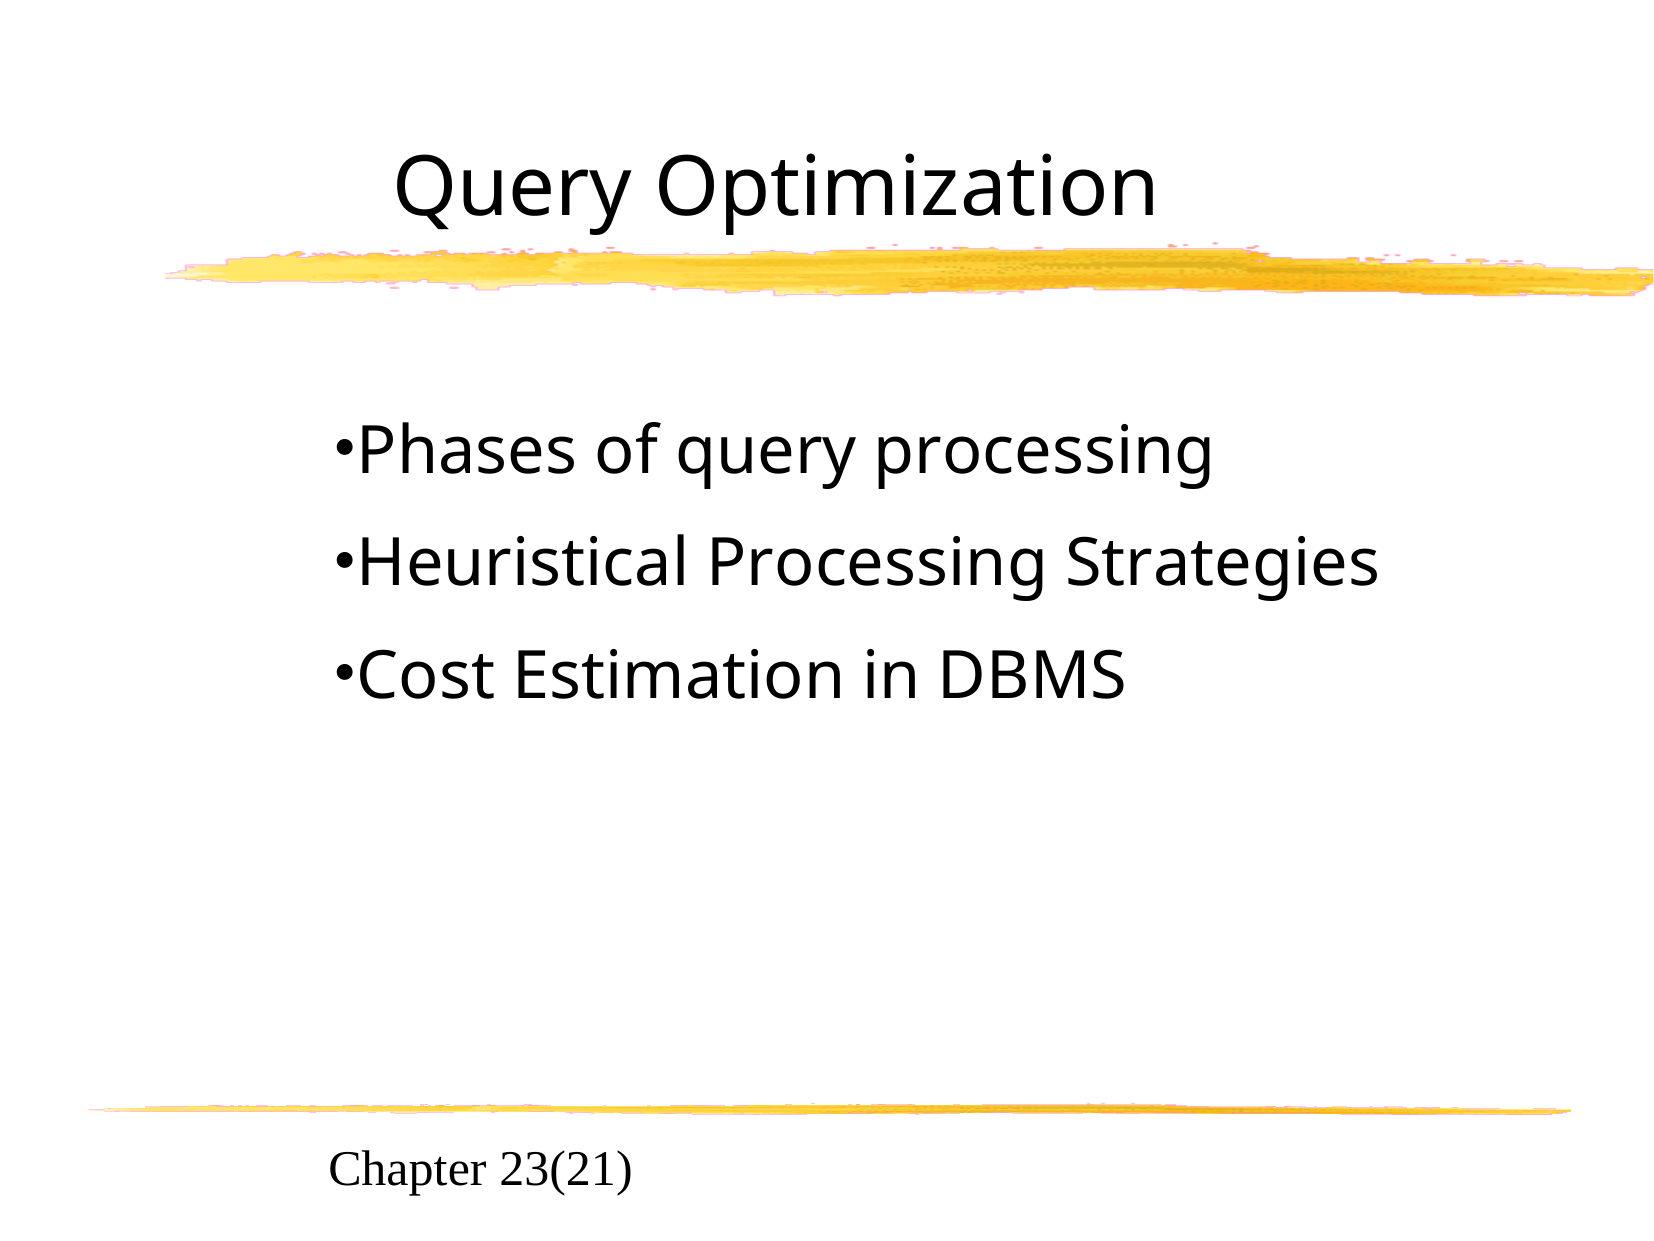

# Query Optimization
Phases of query processing
Heuristical Processing Strategies
Cost Estimation in DBMS
Chapter 23(21)